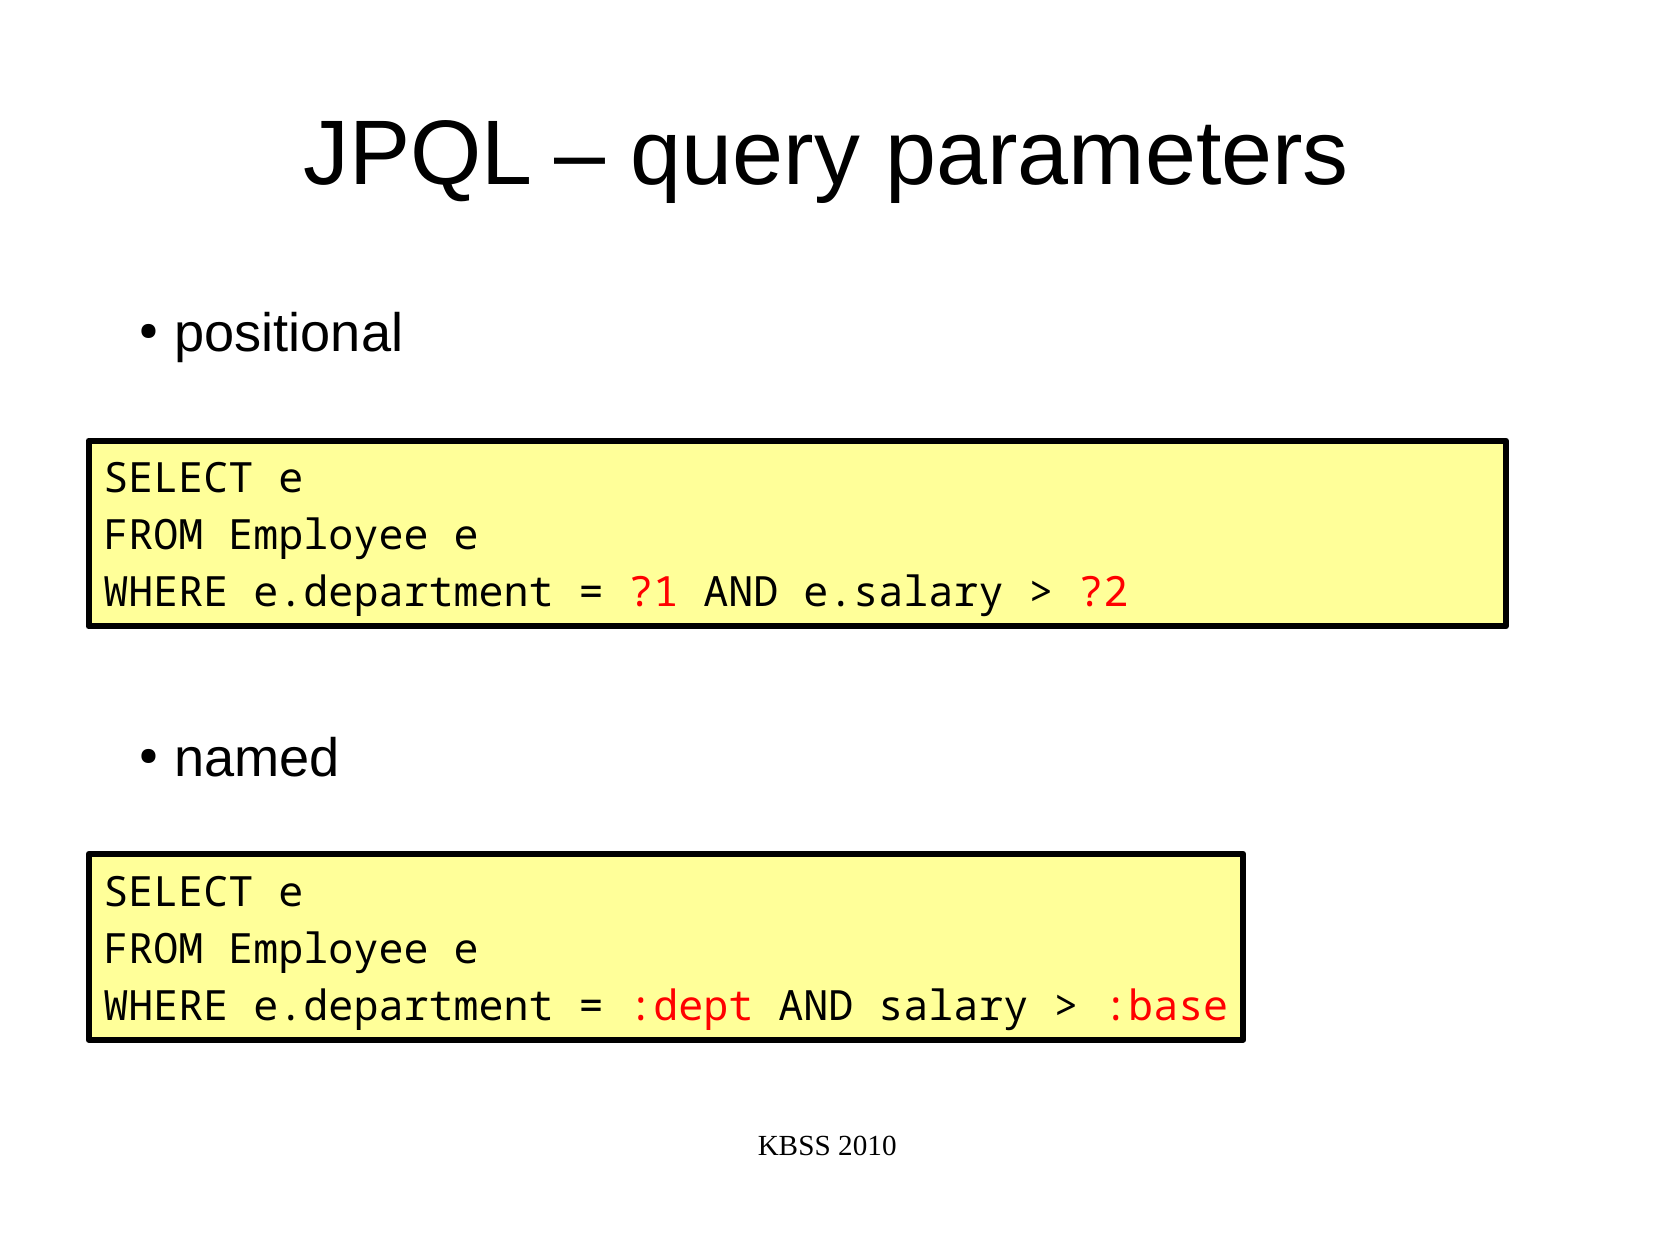

# JPQL – query parameters
positional
SELECT e
FROM Employee e
WHERE e.department = ?1 AND e.salary > ?2
named
SELECT e
FROM Employee e
WHERE e.department = :dept AND salary > :base
KBSS 2010